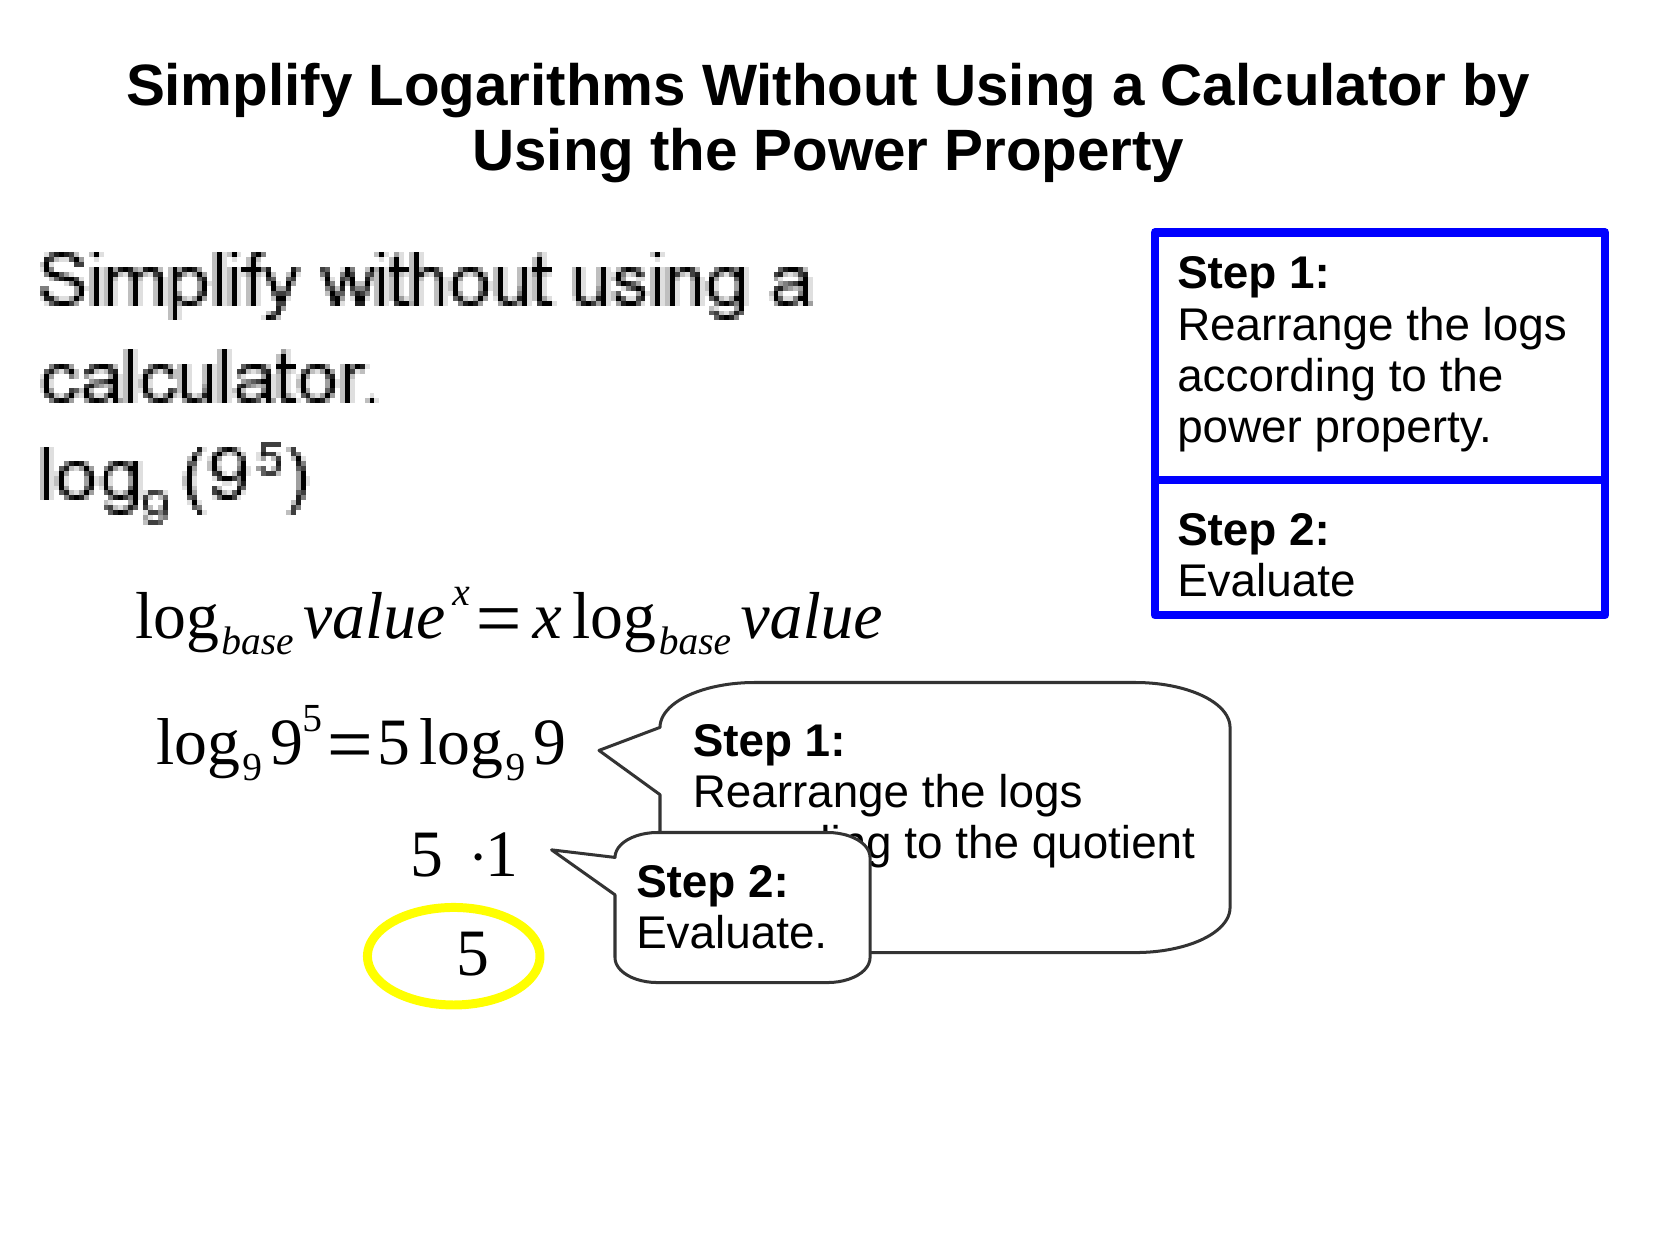

Simplify Logarithms Without Using a Calculator by Using the Power Property
Step 1:
Rearrange the logs according to the power property.
Step 2:
Evaluate
Step 1:
Rearrange the logs
according to the quotient
property.
Step 2:
Evaluate.